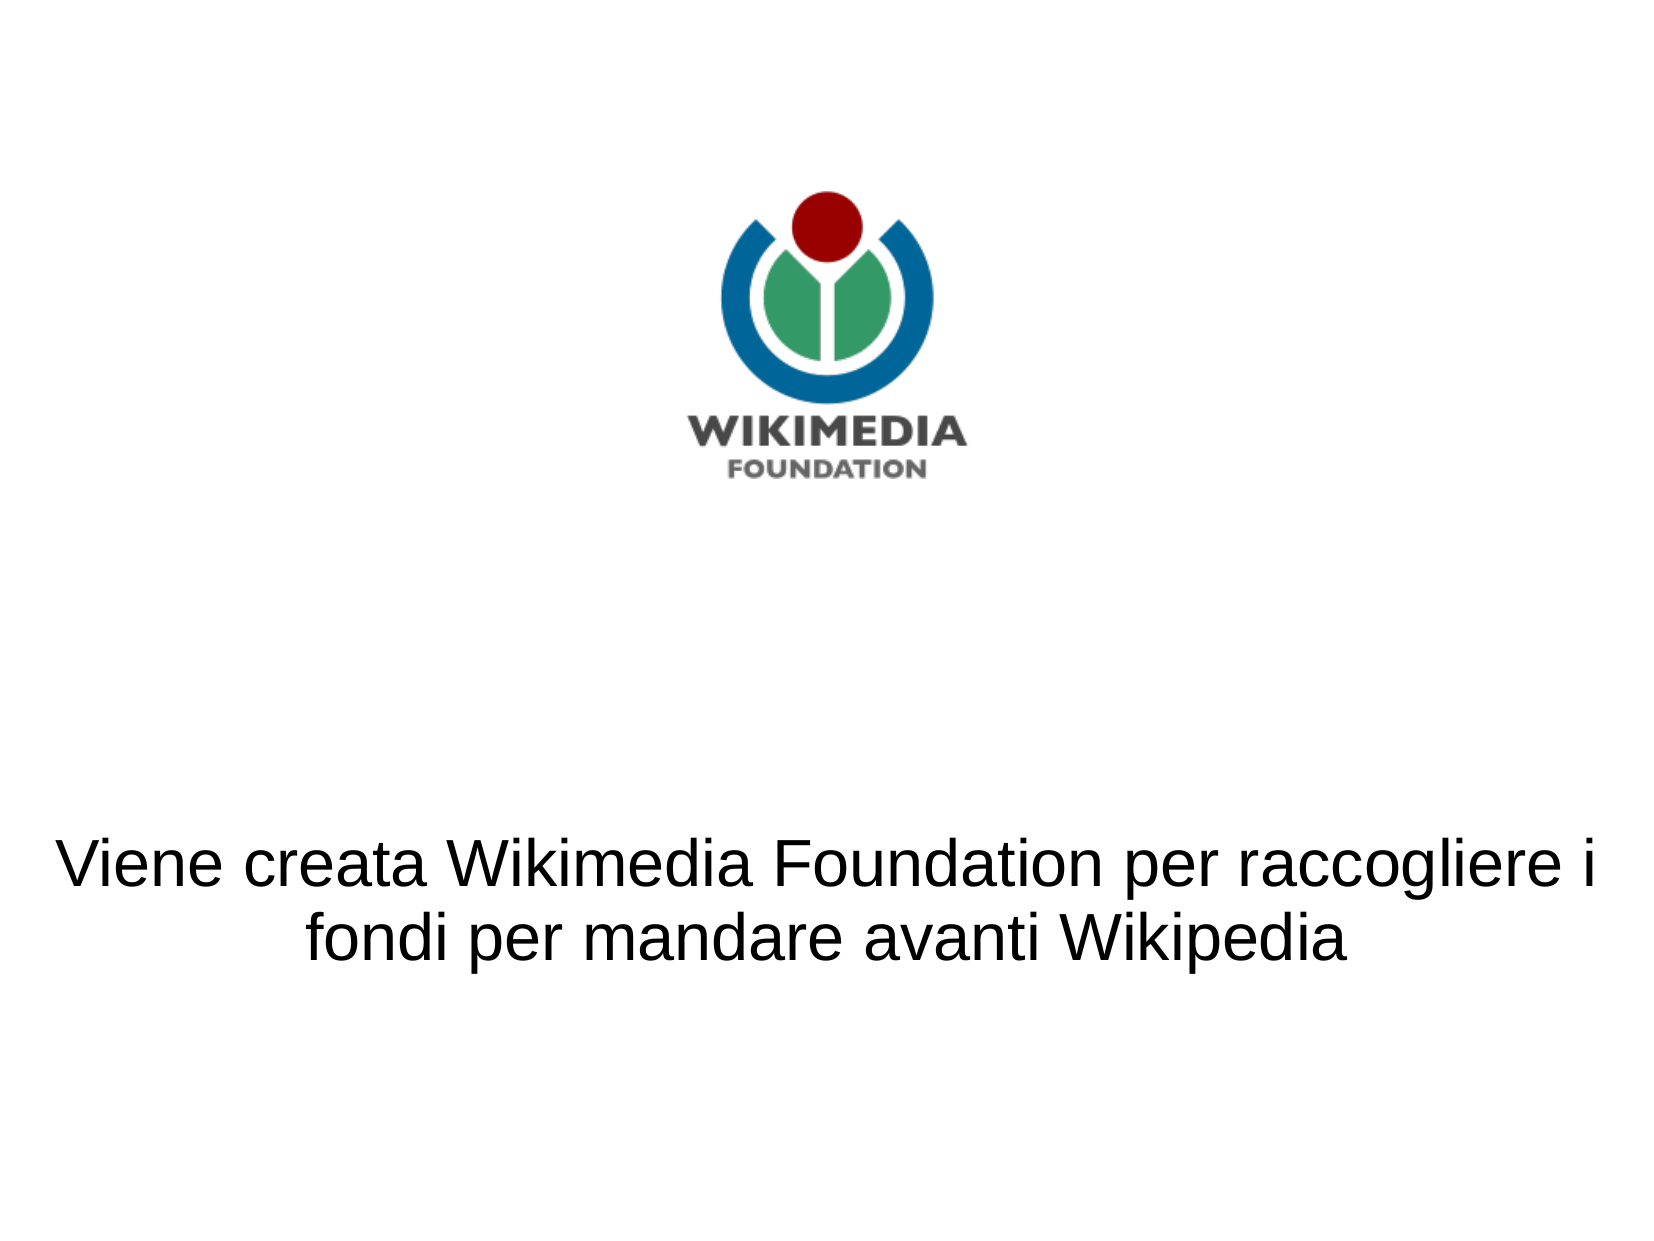

Viene creata Wikimedia Foundation per raccogliere i fondi per mandare avanti Wikipedia